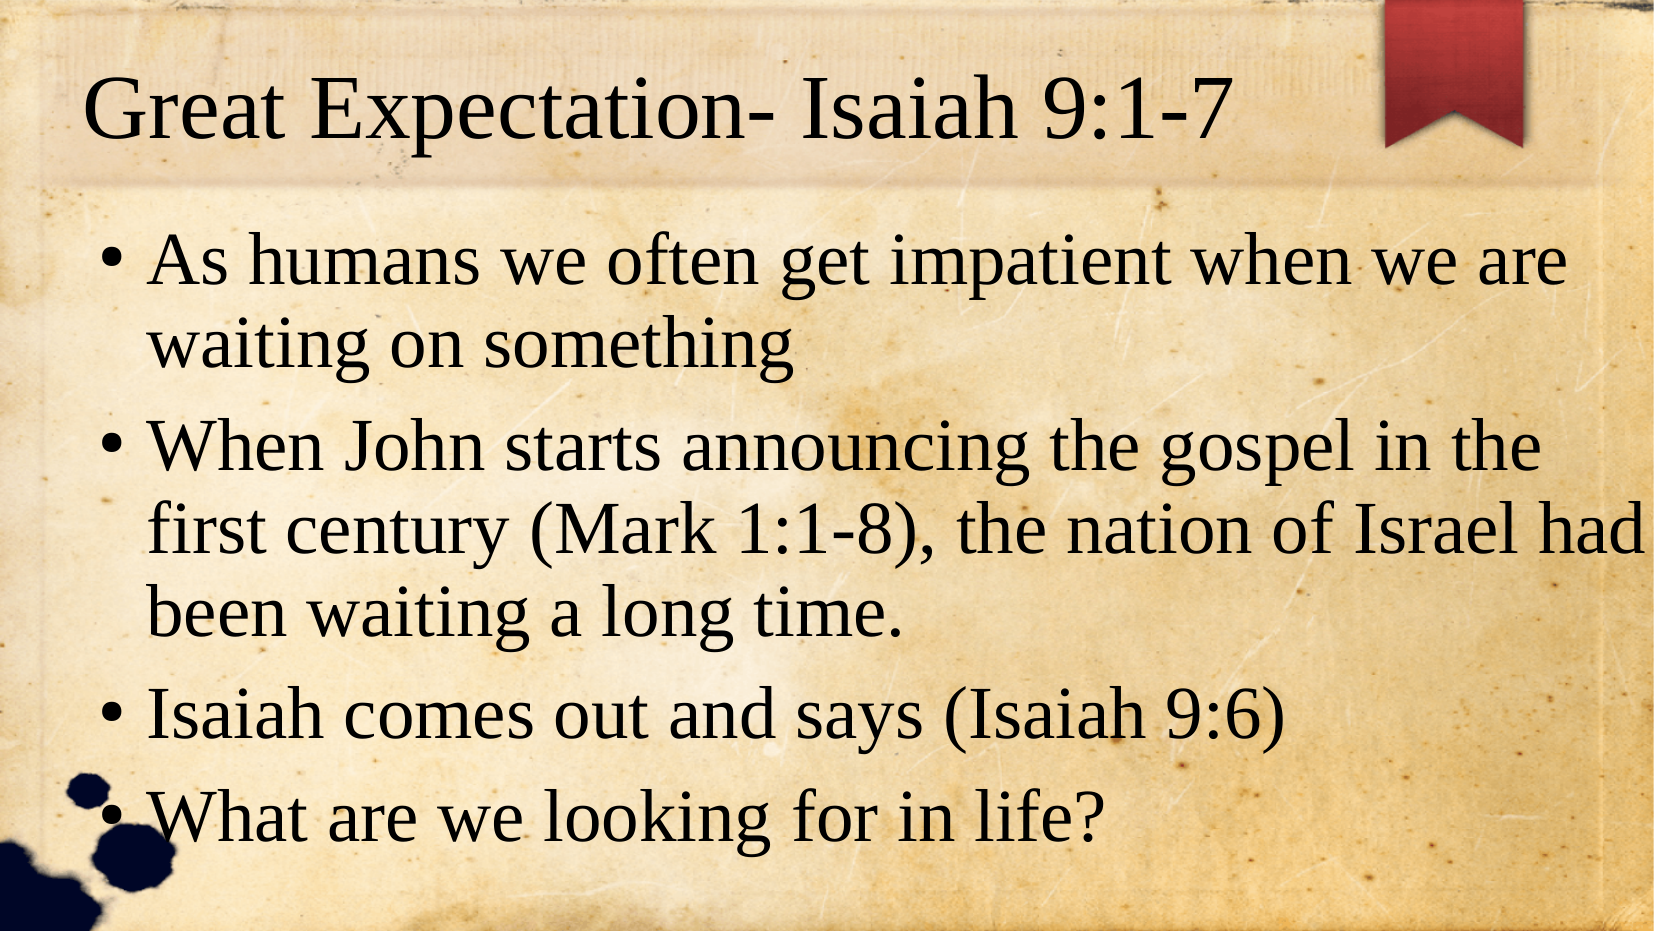

# Great Expectation- Isaiah 9:1-7
As humans we often get impatient when we are waiting on something
When John starts announcing the gospel in the first century (Mark 1:1-8), the nation of Israel had been waiting a long time.
Isaiah comes out and says (Isaiah 9:6)
What are we looking for in life?